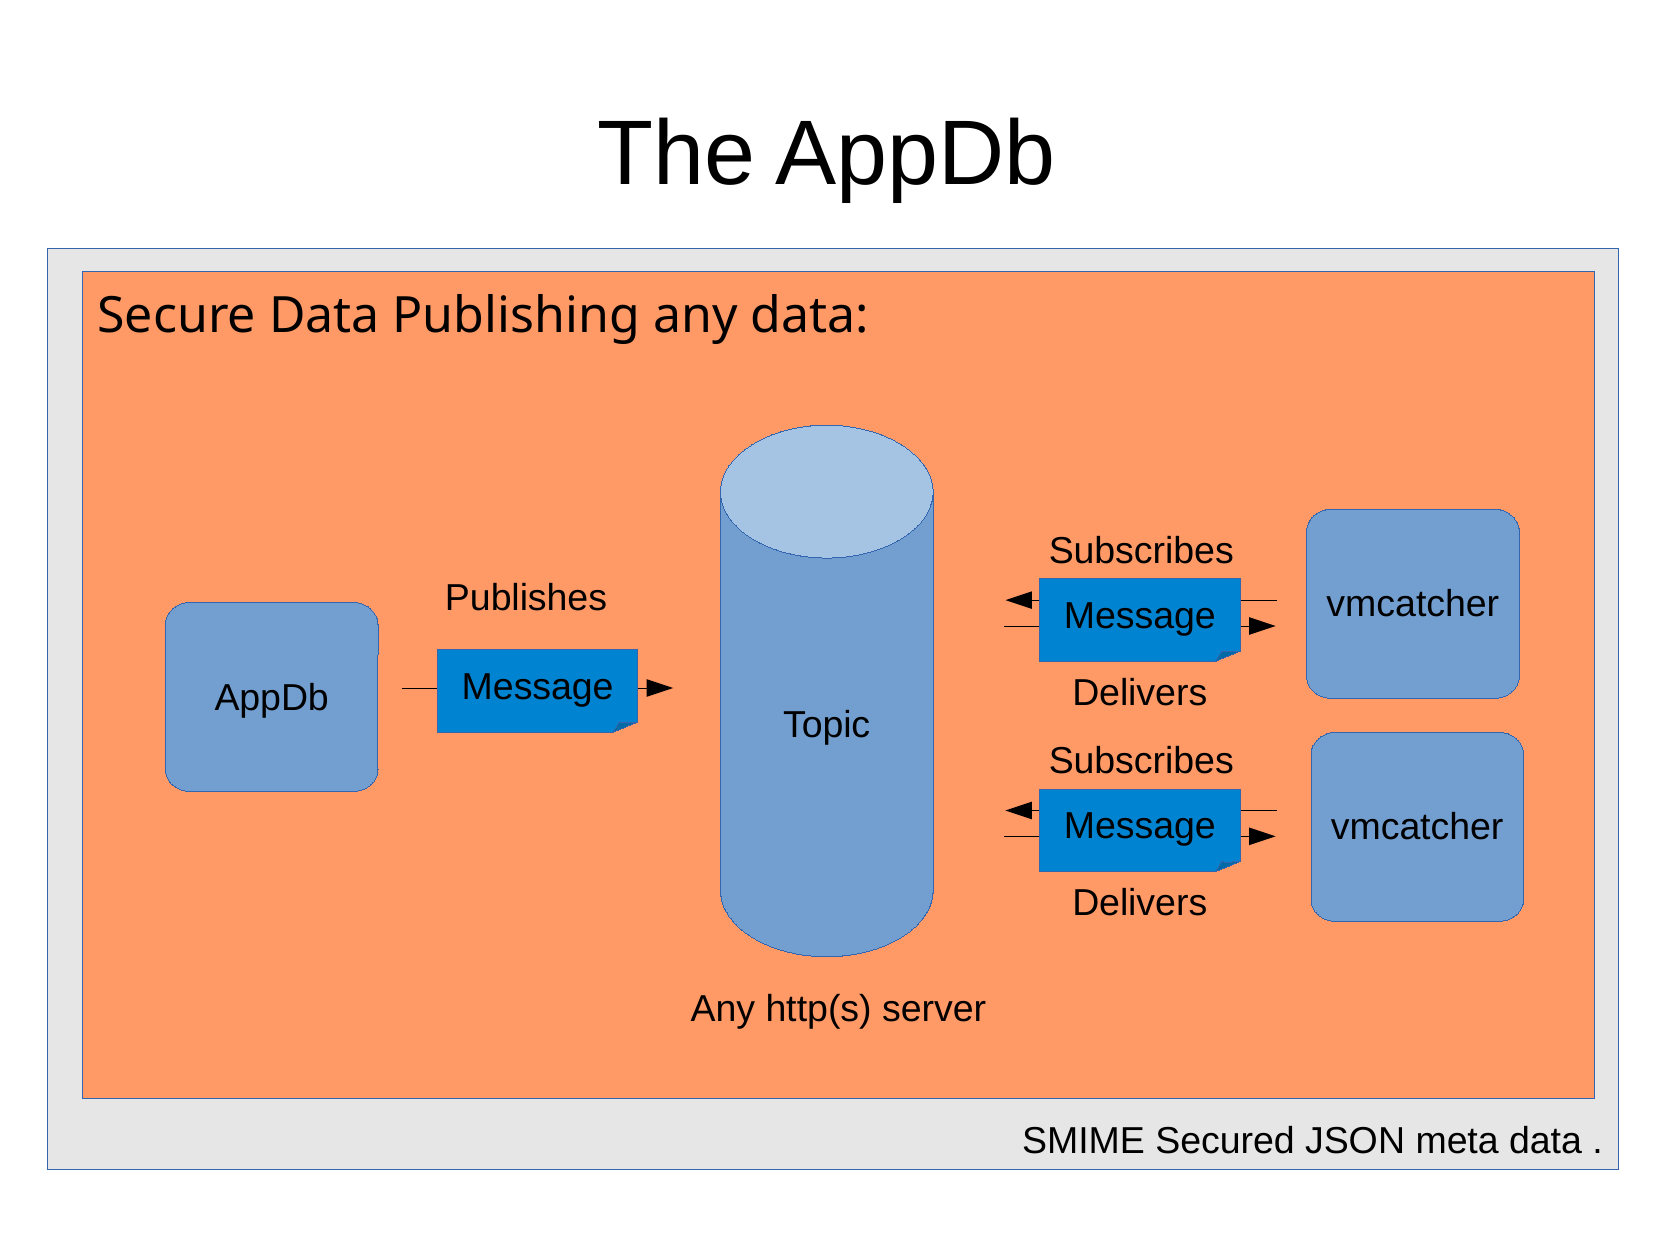

# The AppDb
SMIME Secured JSON meta data .
Secure Data Publishing any data:
Topic
vmcatcher
Subscribes
Publishes
Message
AppDb
Message
Delivers
Subscribes
vmcatcher
Message
Delivers
Any http(s) server